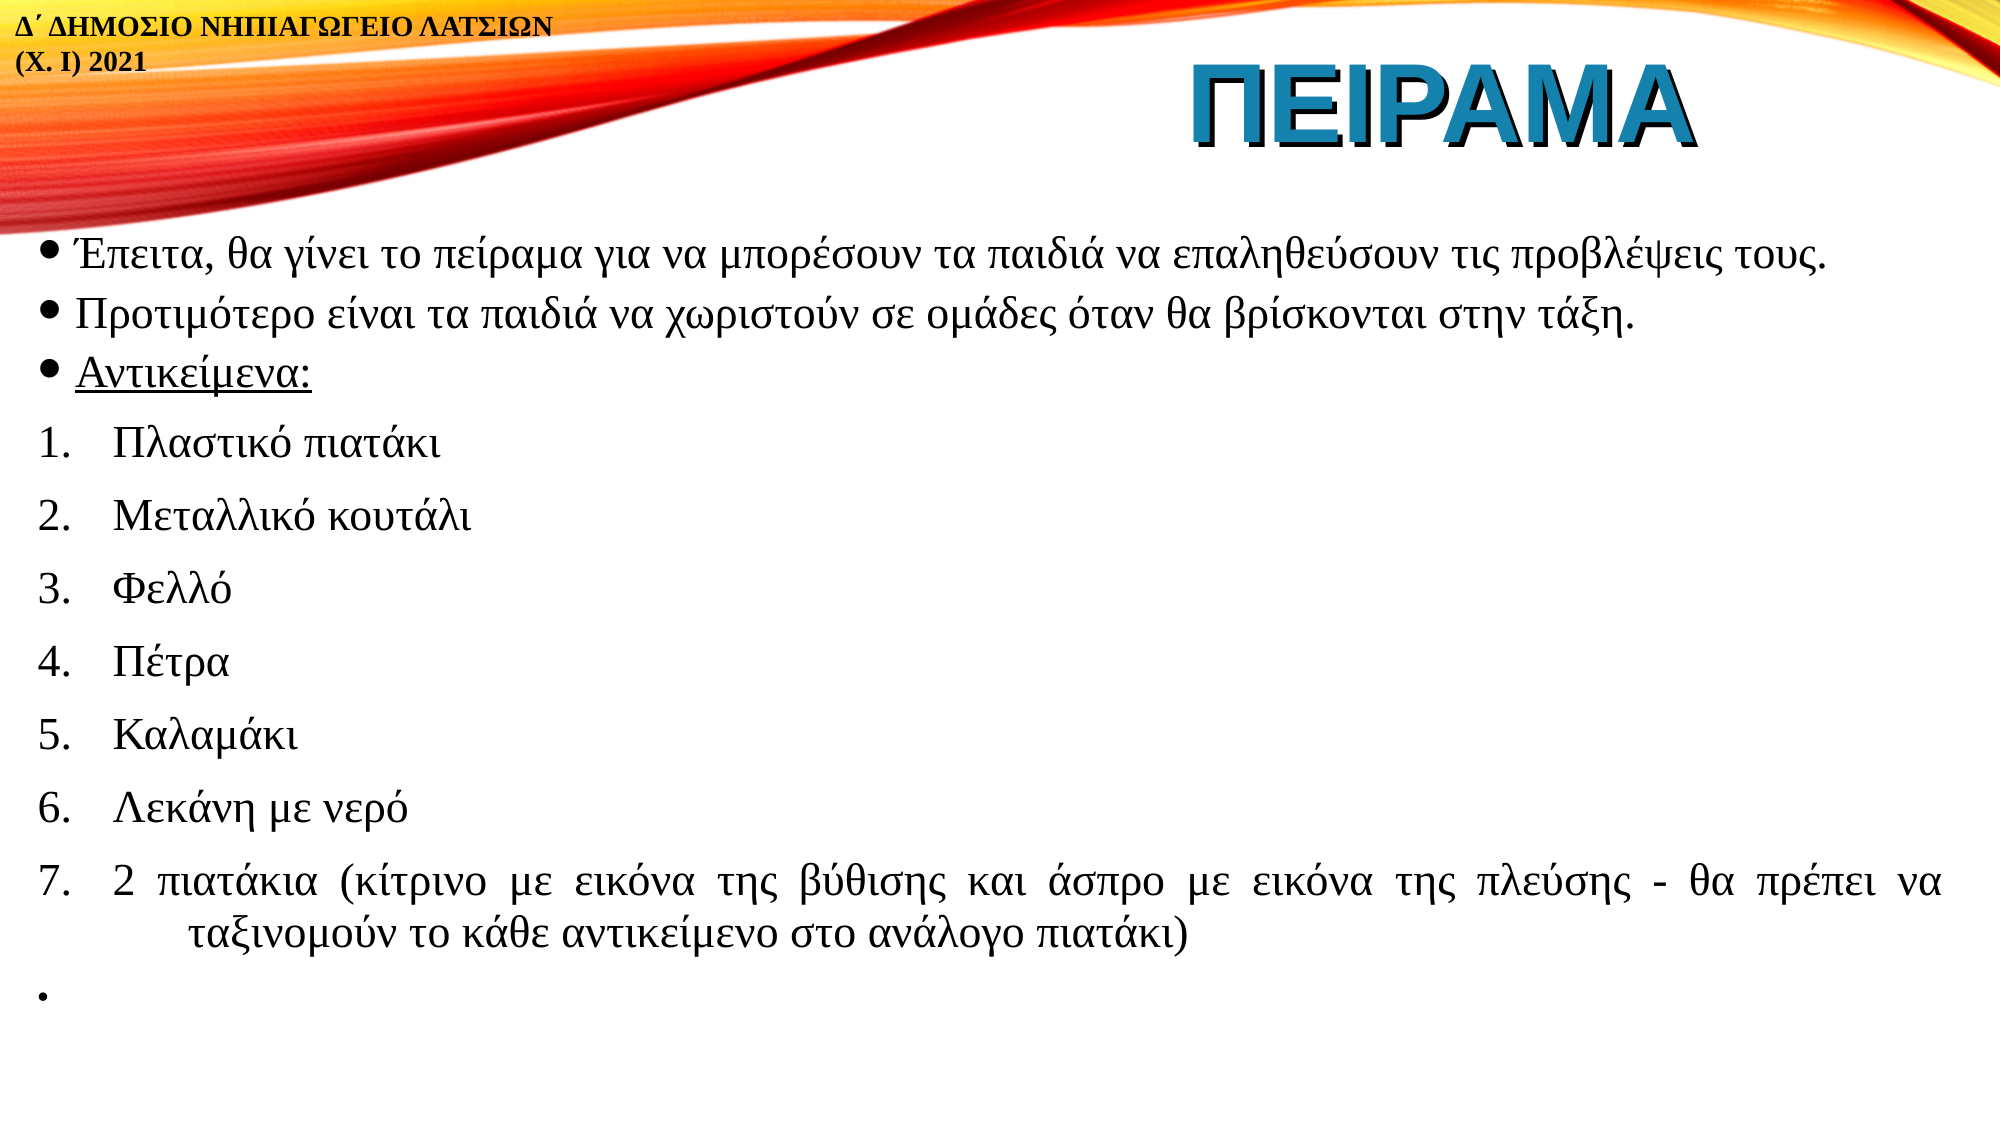

Δ΄ ΔΗΜΟΣΙΟ ΝΗΠΙΑΓΩΓΕΙΟ ΛΑΤΣΙΩΝ
(Χ. Ι) 2021
# ΠΕΙΡΑΜΑ
Έπειτα, θα γίνει το πείραμα για να μπορέσουν τα παιδιά να επαληθεύσουν τις προβλέψεις τους.
Προτιμότερο είναι τα παιδιά να χωριστούν σε ομάδες όταν θα βρίσκονται στην τάξη.
Αντικείμενα:
Πλαστικό πιατάκι
Μεταλλικό κουτάλι
Φελλό
Πέτρα
Καλαμάκι
Λεκάνη με νερό
2 πιατάκια (κίτρινο με εικόνα της βύθισης και άσπρο με εικόνα της πλεύσης - θα πρέπει να ταξινομούν το κάθε αντικείμενο στο ανάλογο πιατάκι)